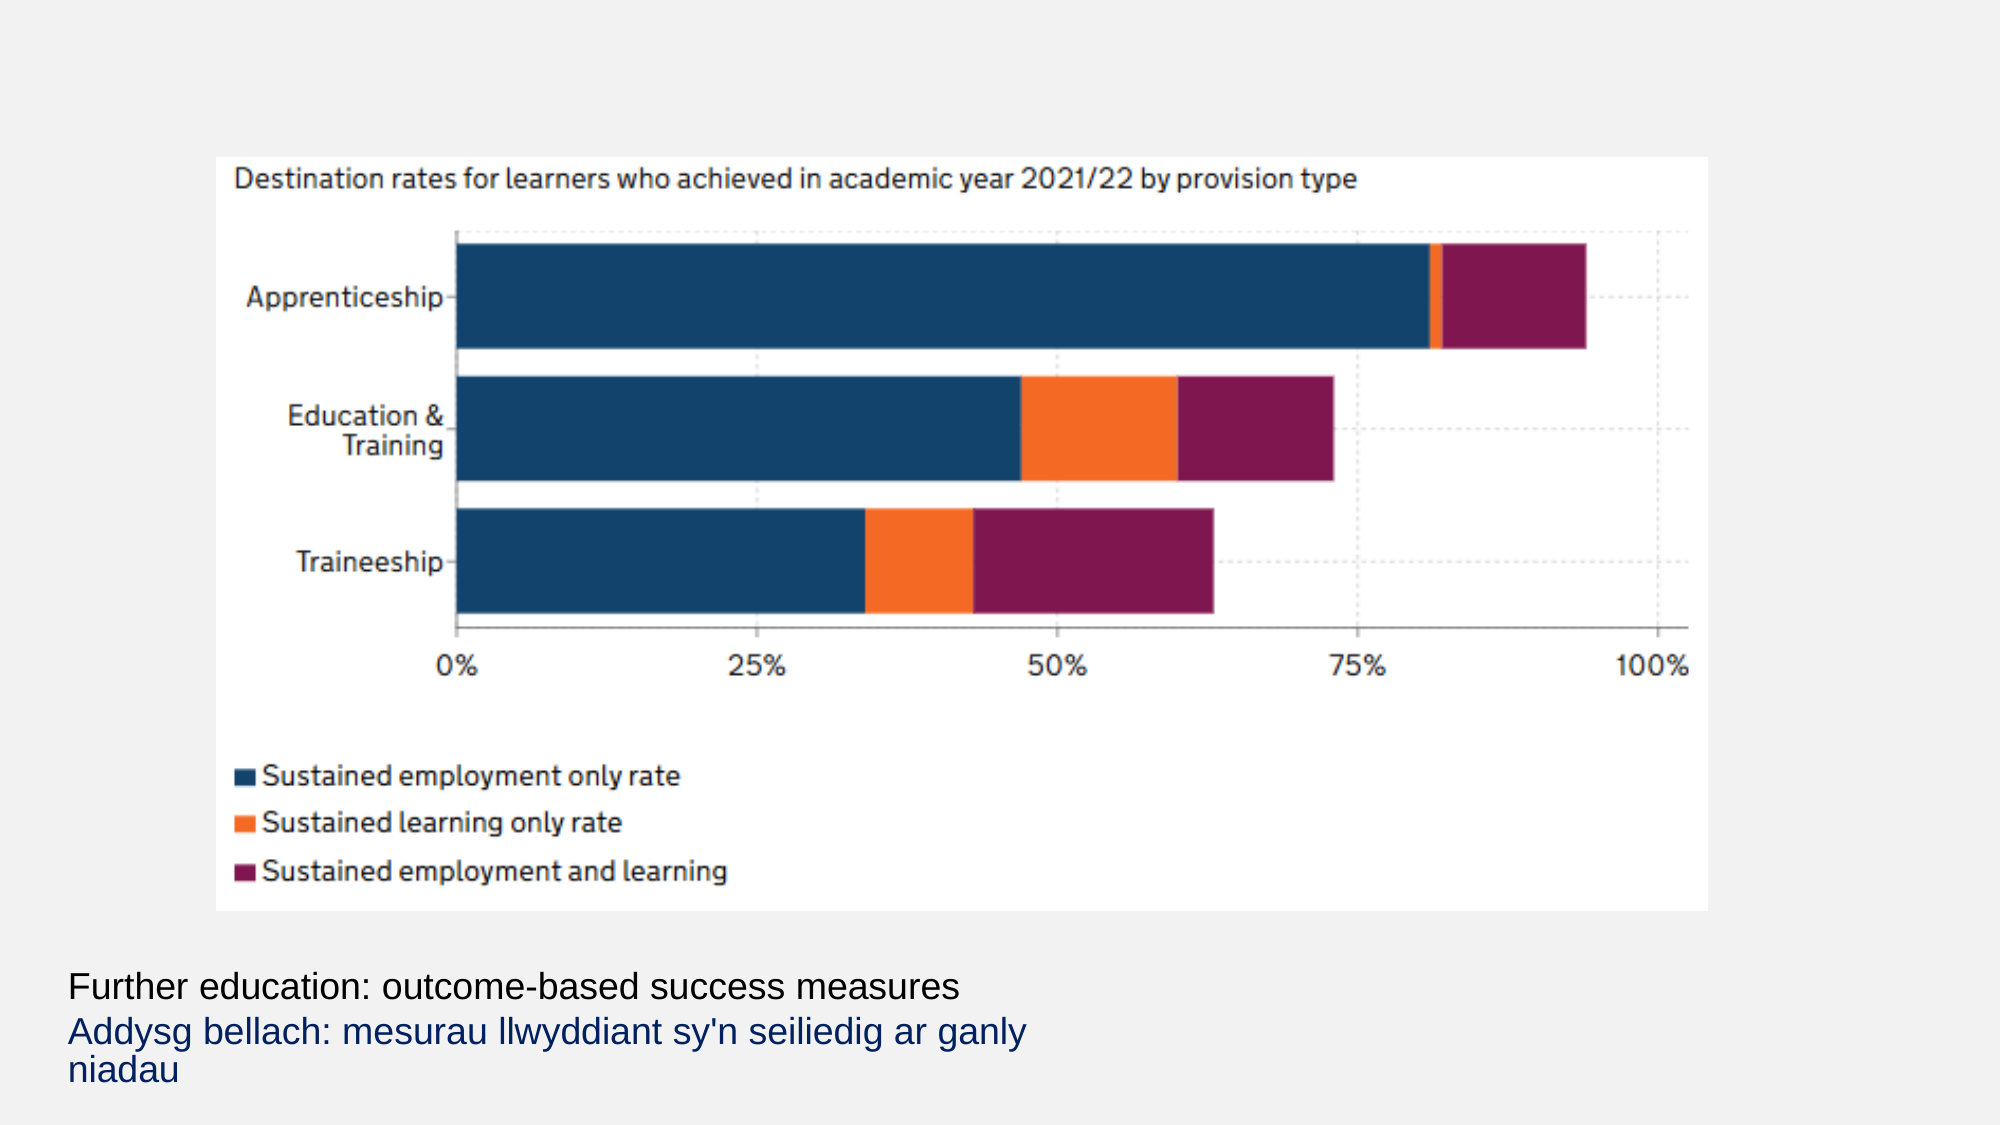

Further education: outcome-based success measures
Addysg bellach: mesurau llwyddiant sy'n seiliedig ar ganlyniadau